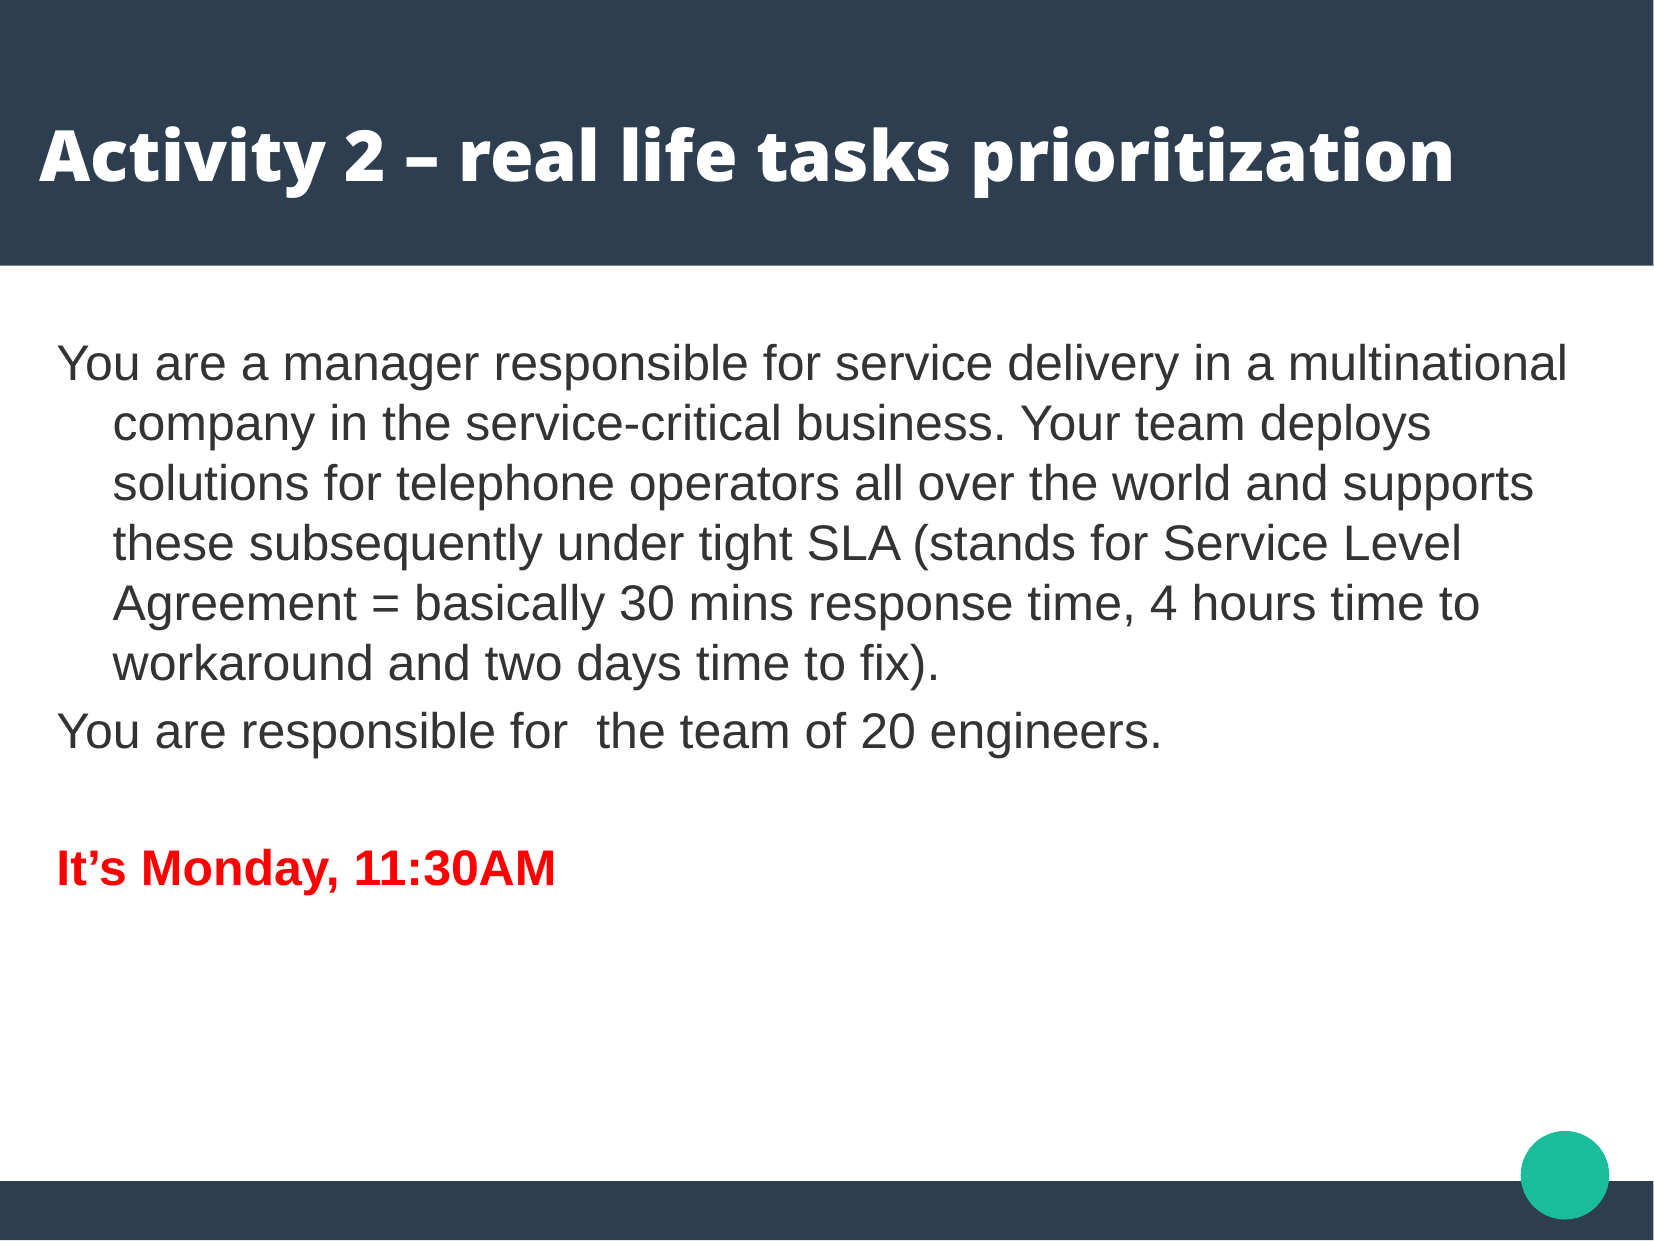

# Activity 2 – real life tasks prioritization
You are a manager responsible for service delivery in a multinational company in the service-critical business. Your team deploys solutions for telephone operators all over the world and supports these subsequently under tight SLA (stands for Service Level Agreement = basically 30 mins response time, 4 hours time to workaround and two days time to fix).
You are responsible for the team of 20 engineers.
It’s Monday, 11:30AM